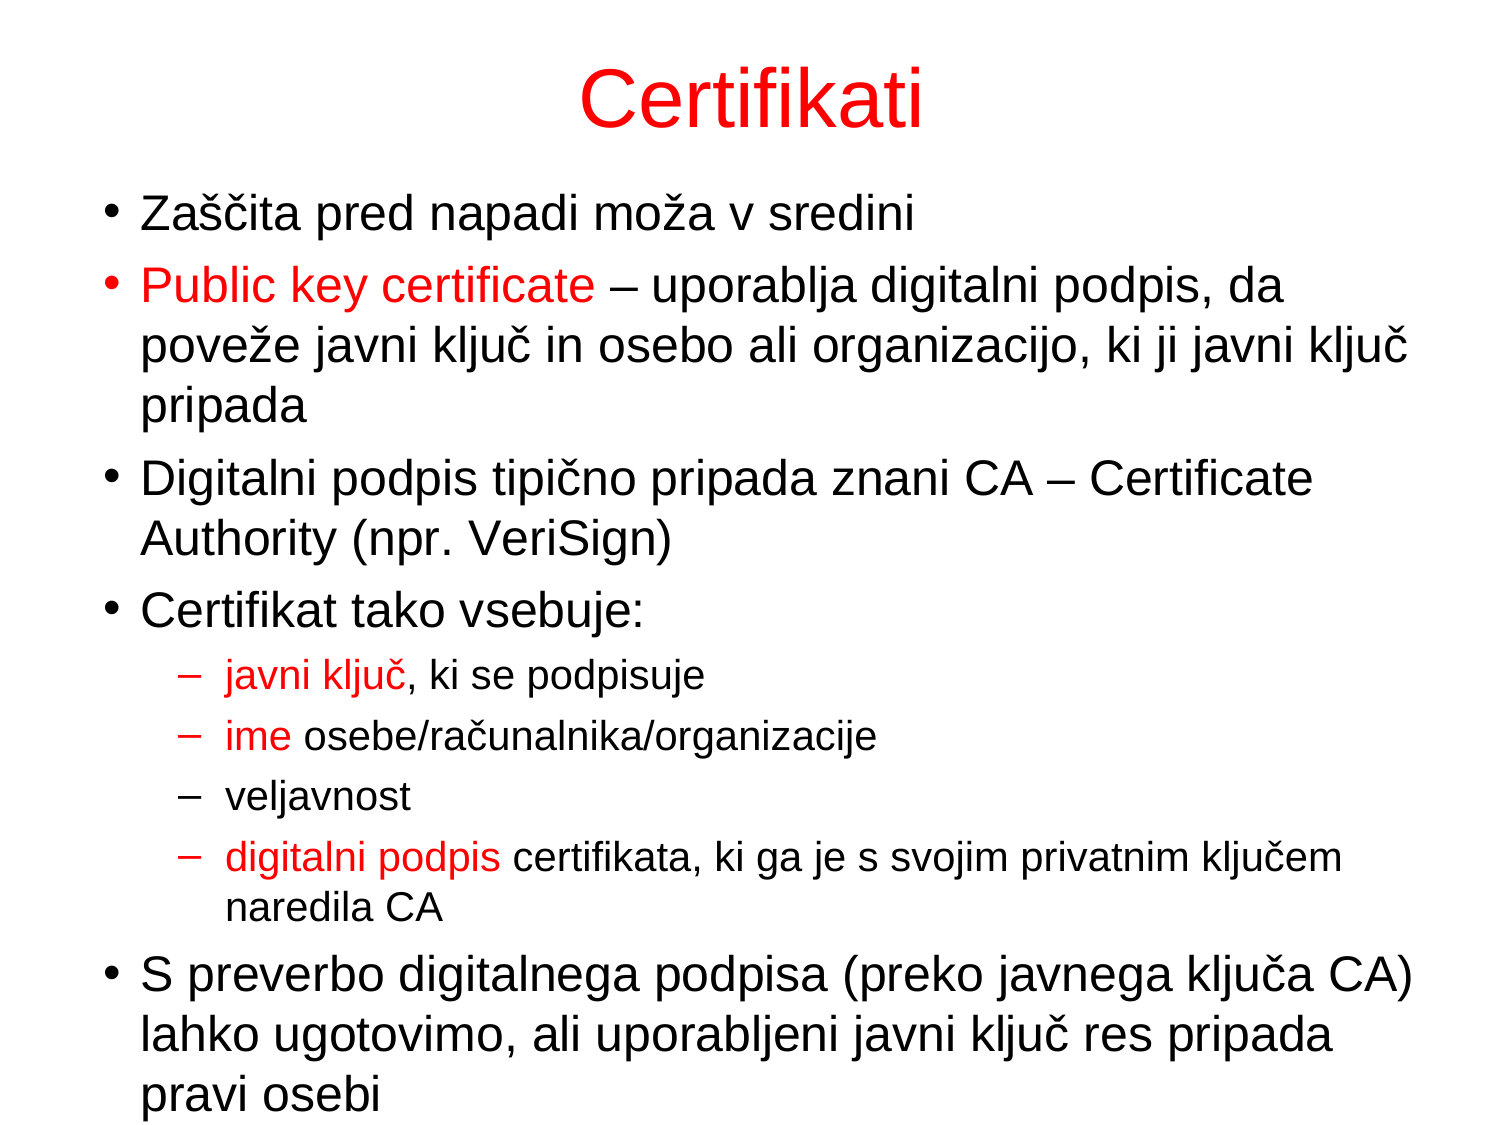

# Certifikati
Zaščita pred napadi moža v sredini
Public key certificate – uporablja digitalni podpis, da poveže javni ključ in osebo ali organizacijo, ki ji javni ključ pripada
Digitalni podpis tipično pripada znani CA – Certificate Authority (npr. VeriSign)
Certifikat tako vsebuje:
javni ključ, ki se podpisuje
ime osebe/računalnika/organizacije
veljavnost
digitalni podpis certifikata, ki ga je s svojim privatnim ključem naredila CA
S preverbo digitalnega podpisa (preko javnega ključa CA) lahko ugotovimo, ali uporabljeni javni ključ res pripada pravi osebi